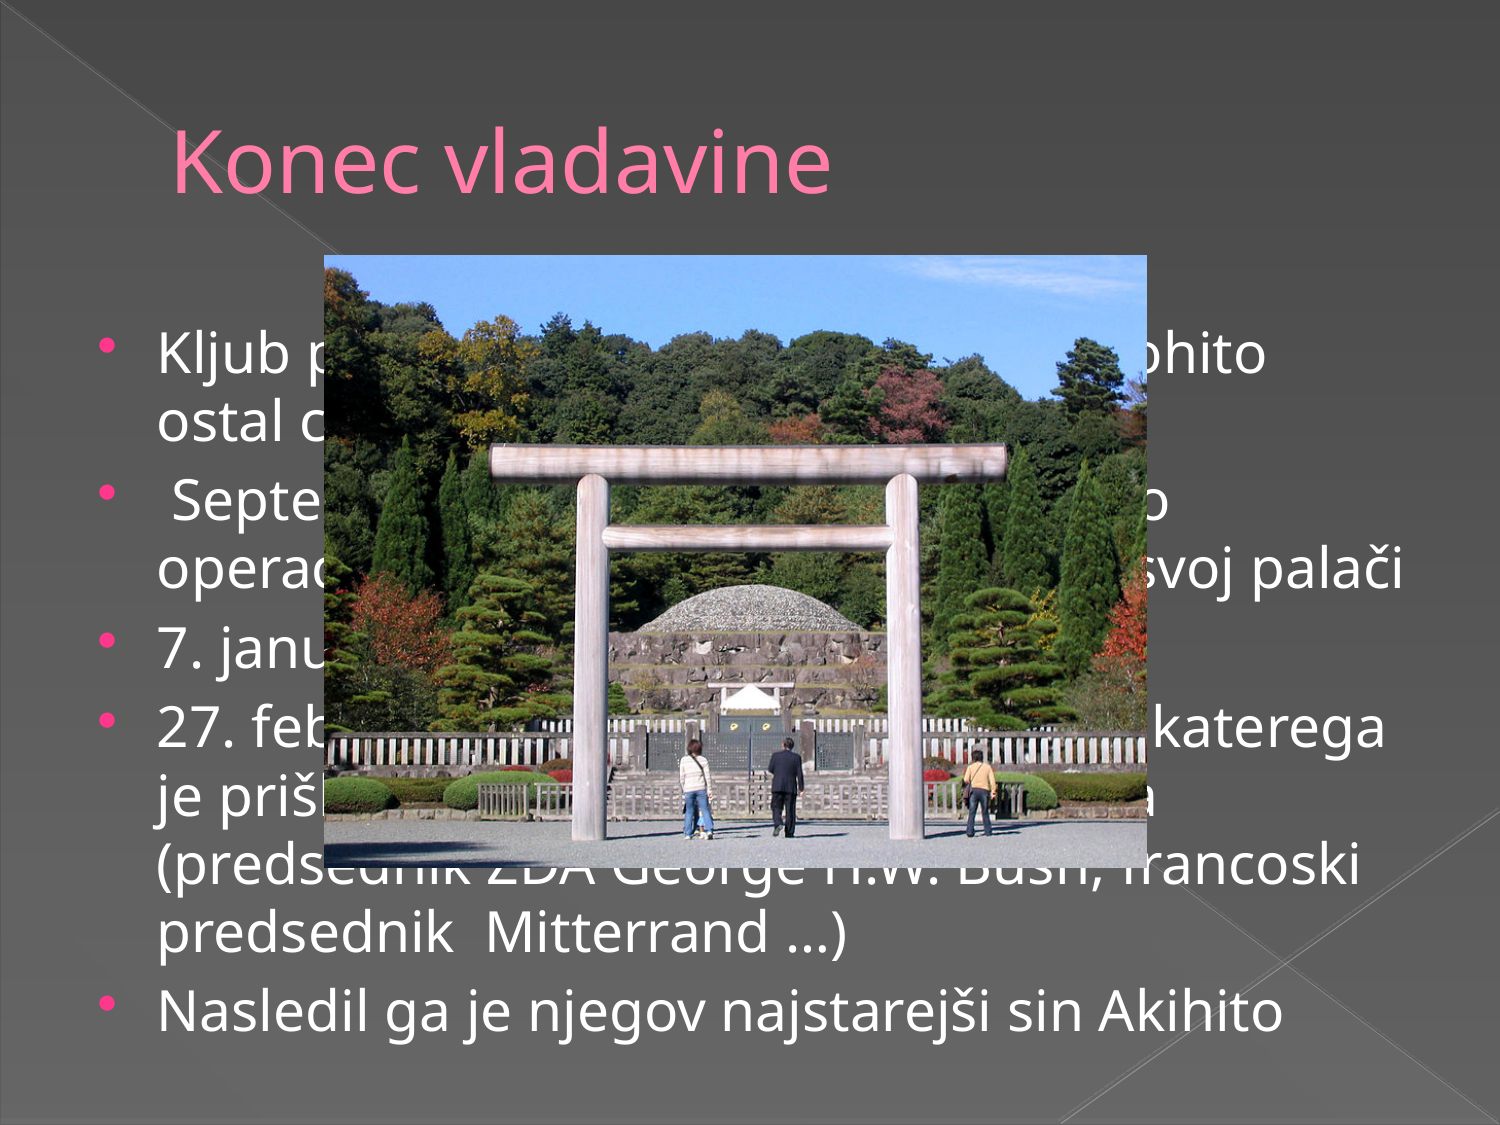

# Konec vladavine
Kljub porazu v 2. svetovni vojni je Hirohito ostal cesar vse do svoje smrti
 Septembra 1988 se je še okrevajoč po operaciji iz pred leta dni onesvestil v svoj palači
7. januarja 1989 je umrl za rakom
27. februarja je bil njegov pogreb, na katerega je prišlo veliko politikov iz vsega sveta (predsednik ZDA George H.W. Bush, francoski predsednik Mitterrand …)
Nasledil ga je njegov najstarejši sin Akihito